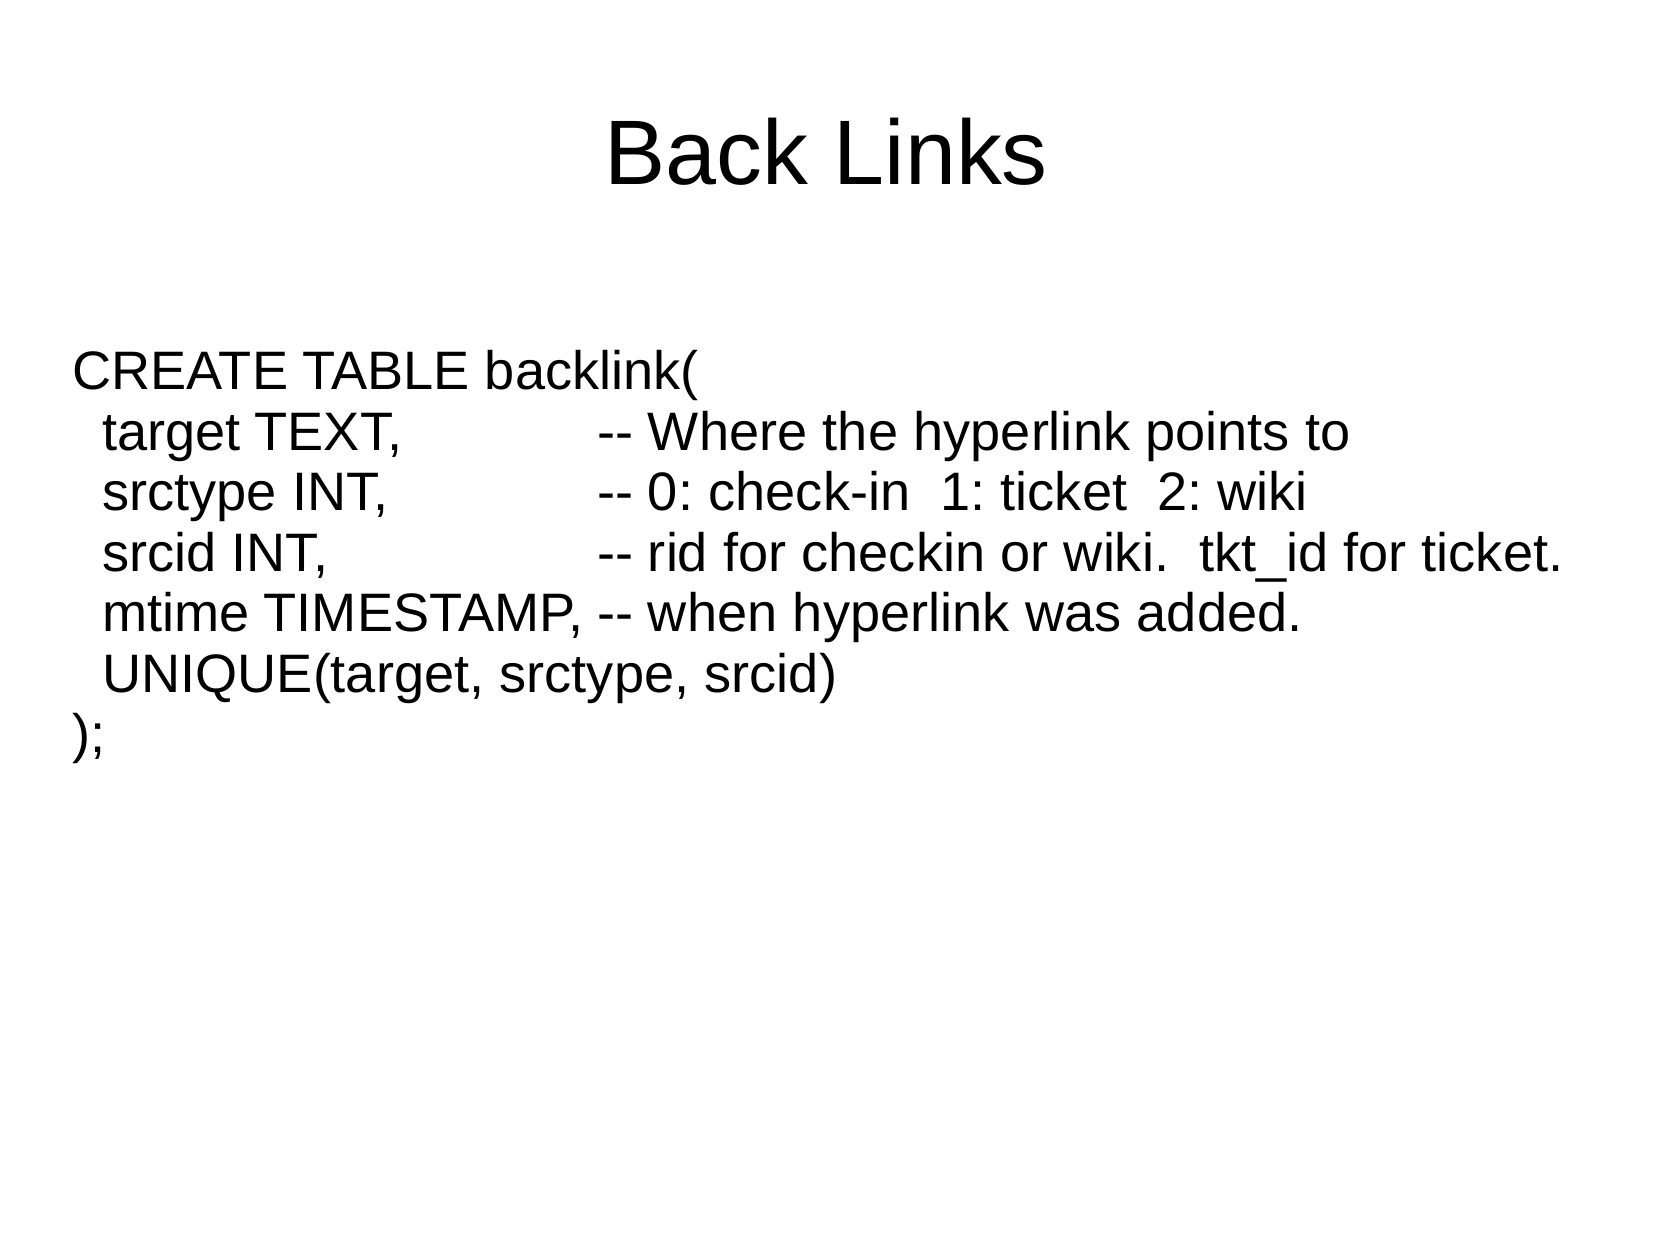

# Back Links
CREATE TABLE backlink(
 target TEXT, 	-- Where the hyperlink points to
 srctype INT, 	-- 0: check-in 1: ticket 2: wiki
 srcid INT, 	-- rid for checkin or wiki. tkt_id for ticket.
 mtime TIMESTAMP,	-- when hyperlink was added.
 UNIQUE(target, srctype, srcid)
);